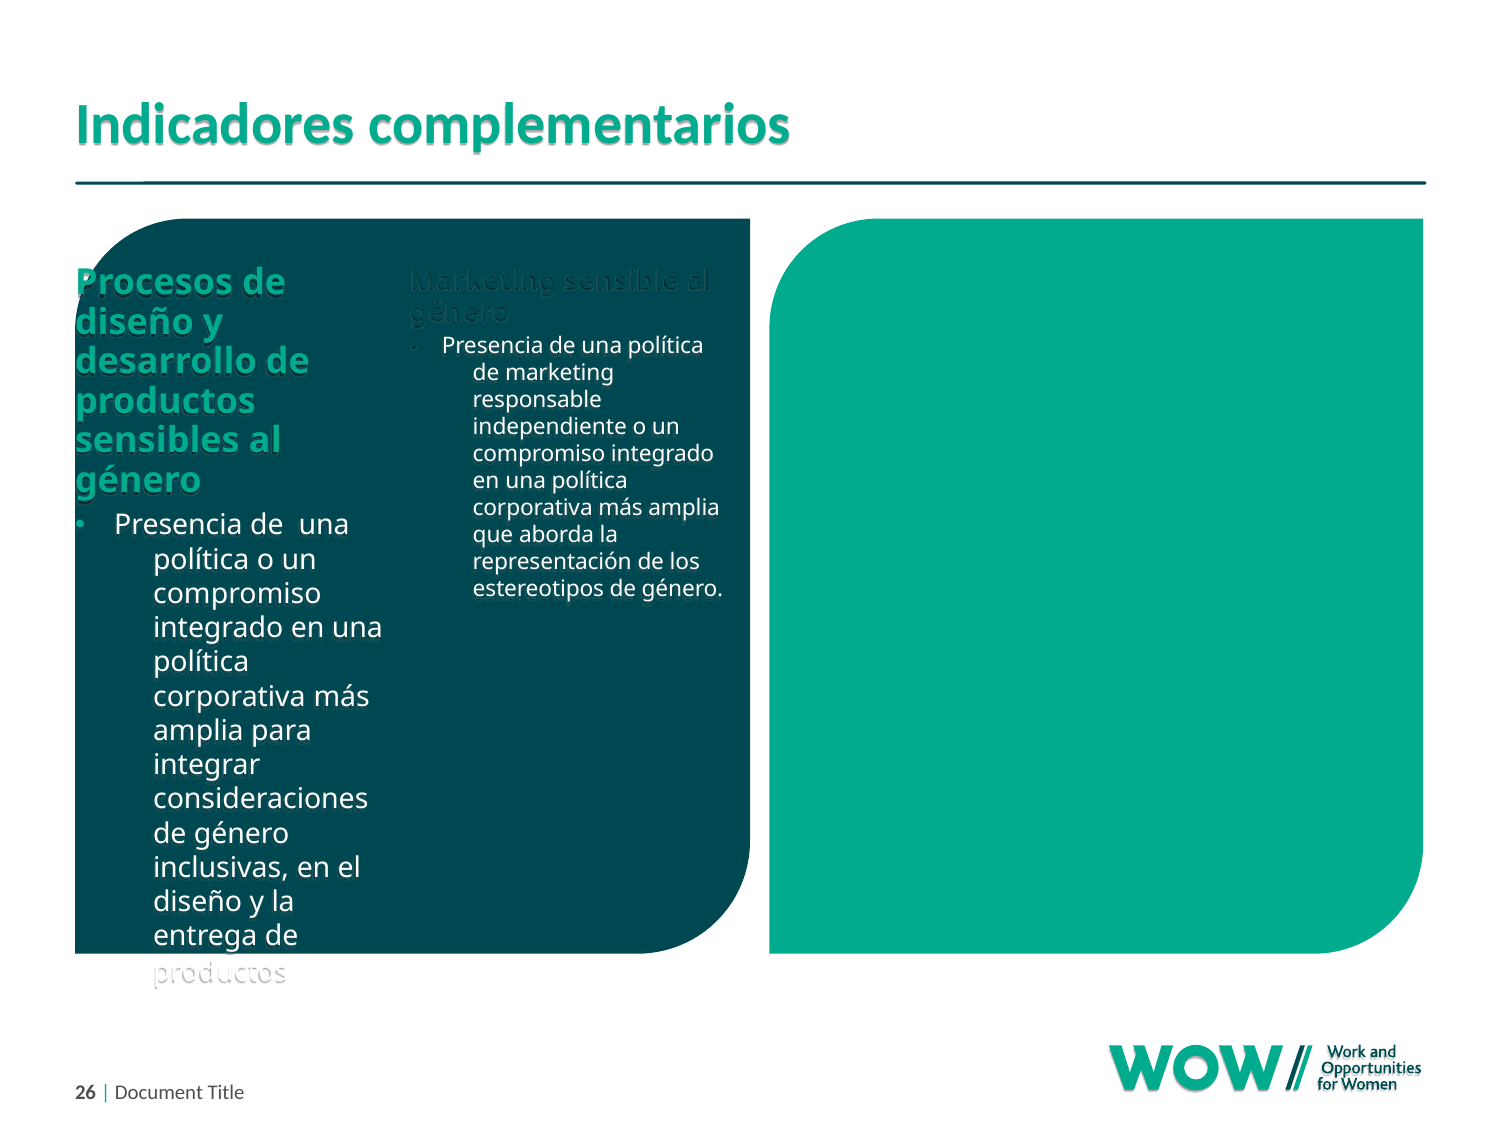

Indicadores complementarios
# Procesos de diseño y desarrollo de productos sensibles al género
Presencia de una política o un compromiso integrado en una política corporativa más amplia para integrar consideraciones de género inclusivas, en el diseño y la entrega de productos
Marketing sensible al género
Presencia de una política de marketing responsable independiente o un compromiso integrado en una política corporativa más amplia que aborda la representación de los estereotipos de género.
 | Document Title